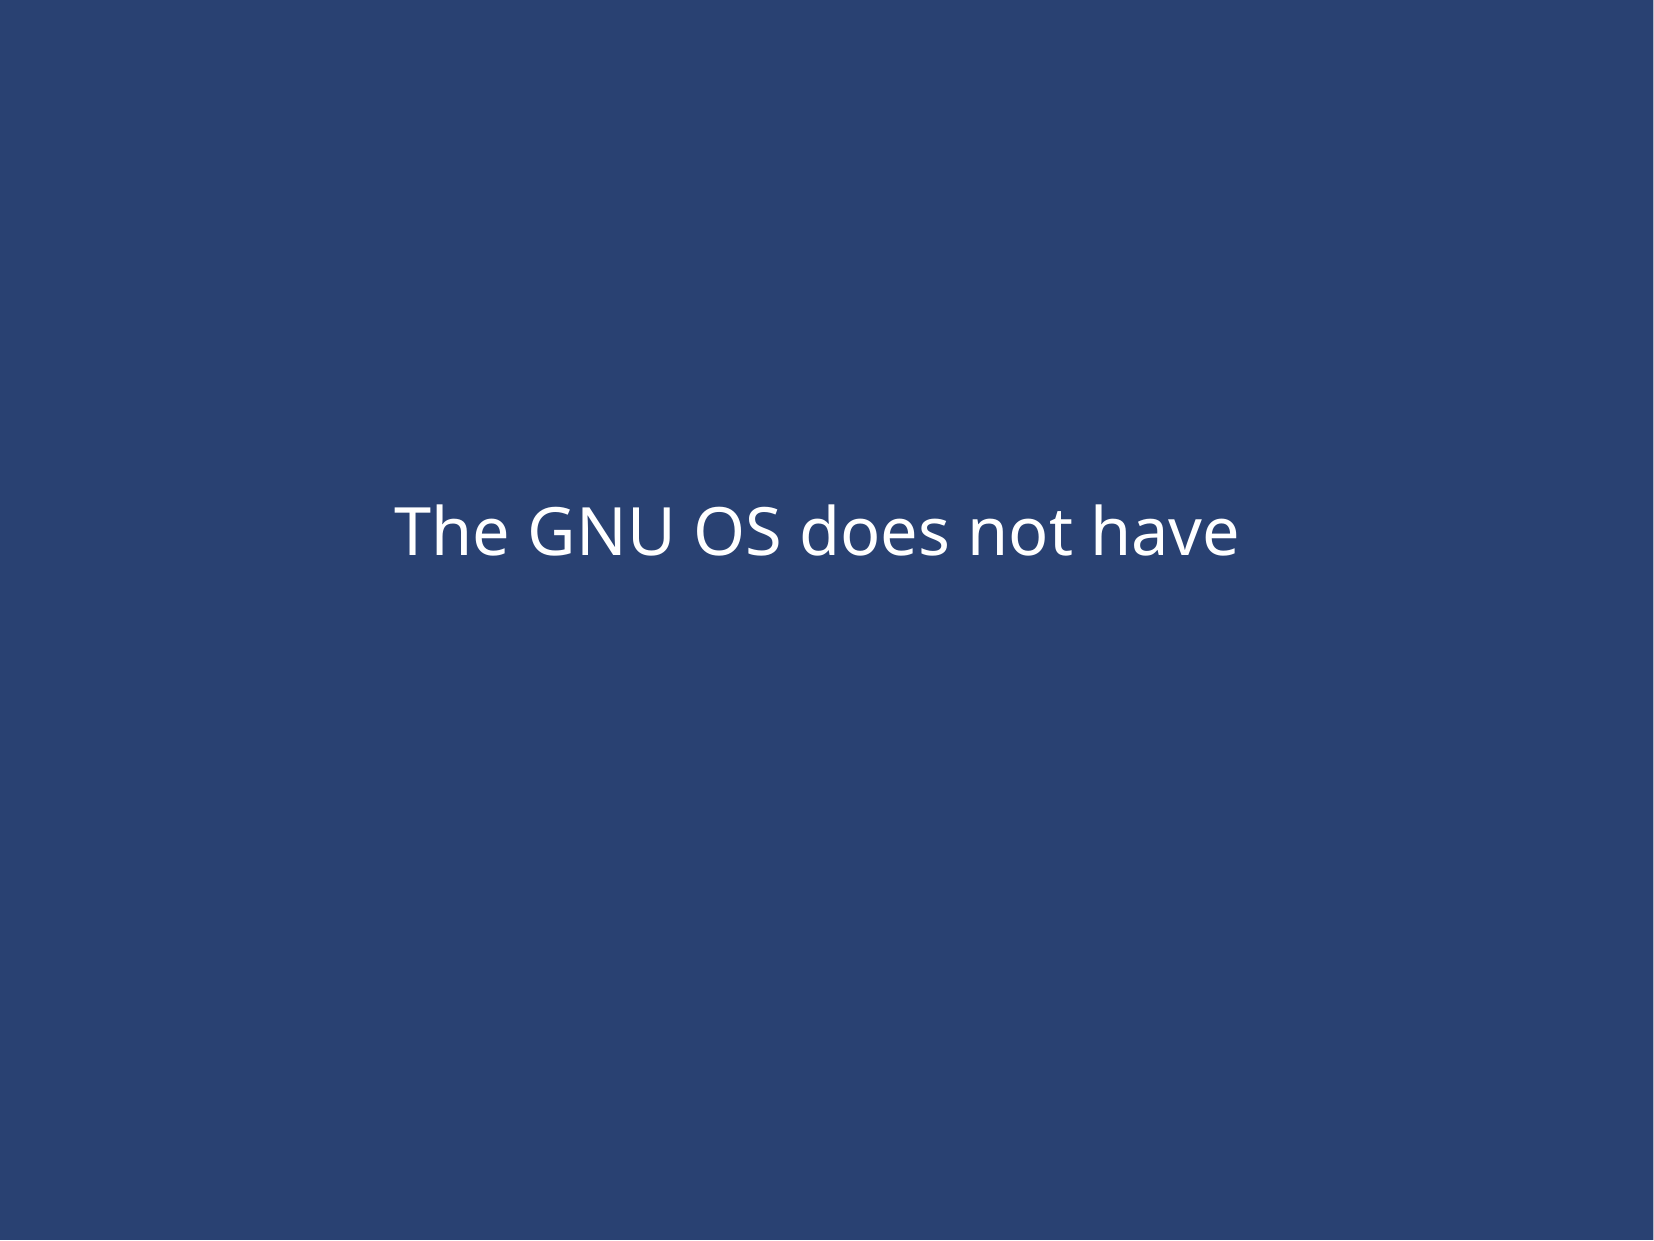

# The GNU OS does not have